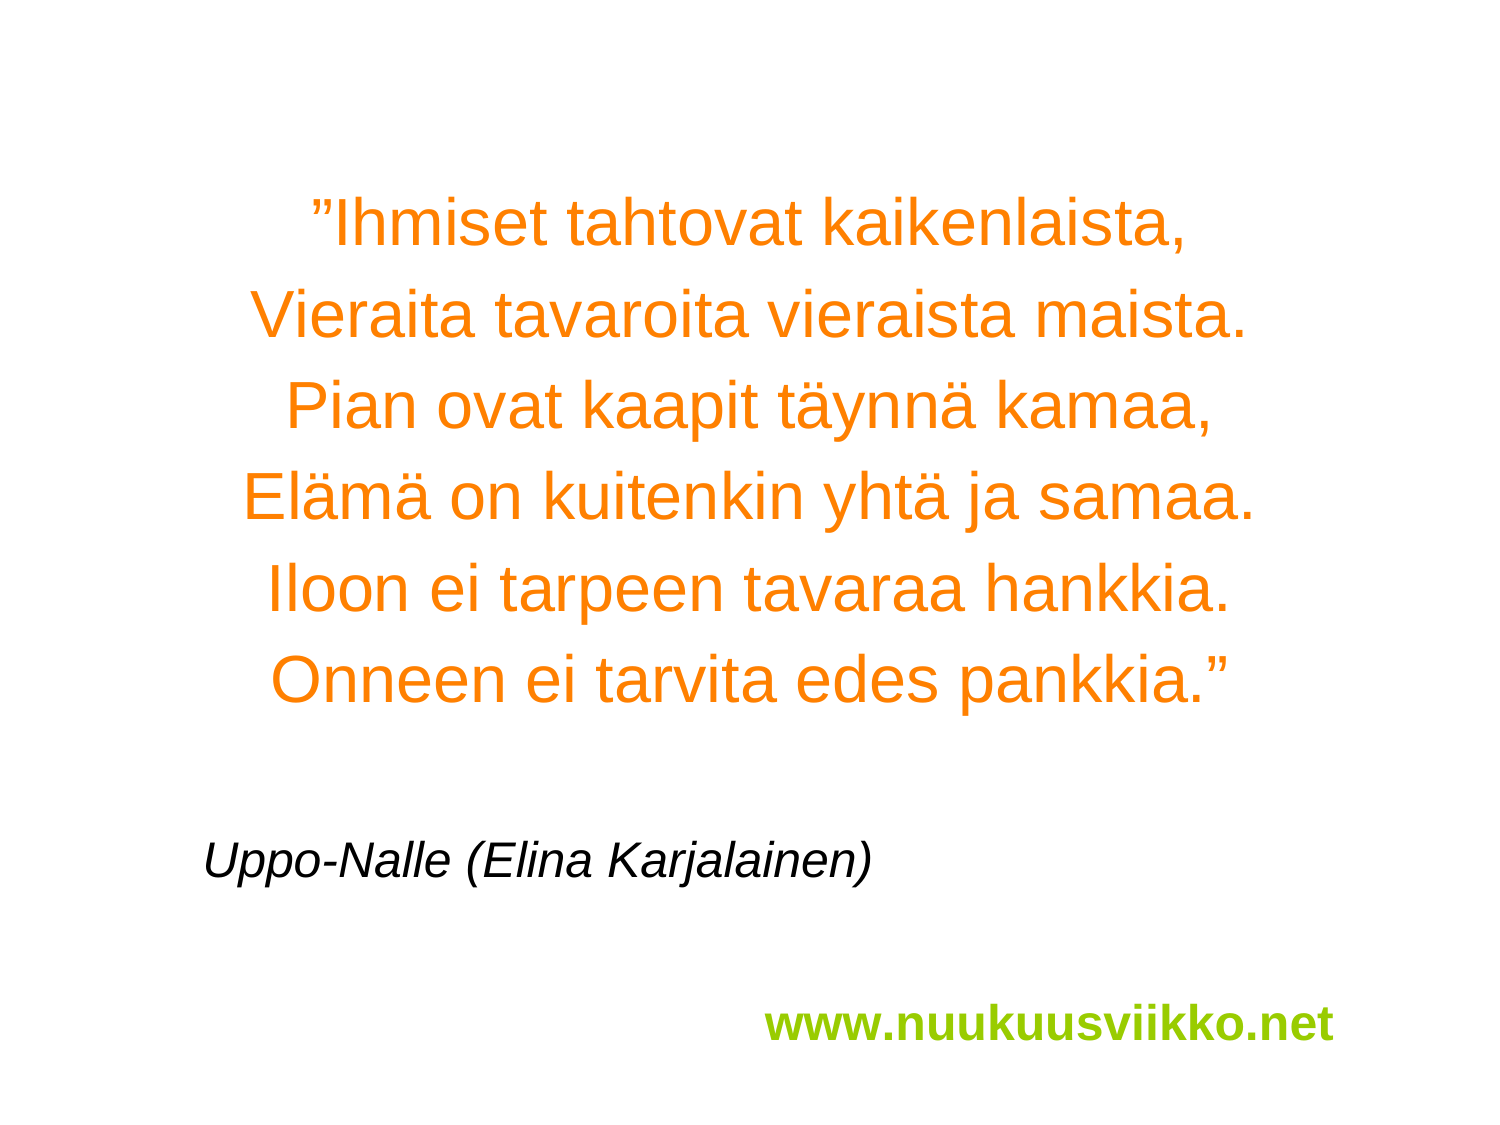

# ”Ihmiset tahtovat kaikenlaista,
Vieraita tavaroita vieraista maista.
Pian ovat kaapit täynnä kamaa,
Elämä on kuitenkin yhtä ja samaa.
Iloon ei tarpeen tavaraa hankkia.
Onneen ei tarvita edes pankkia.”
Uppo-Nalle (Elina Karjalainen)
www.nuukuusviikko.net